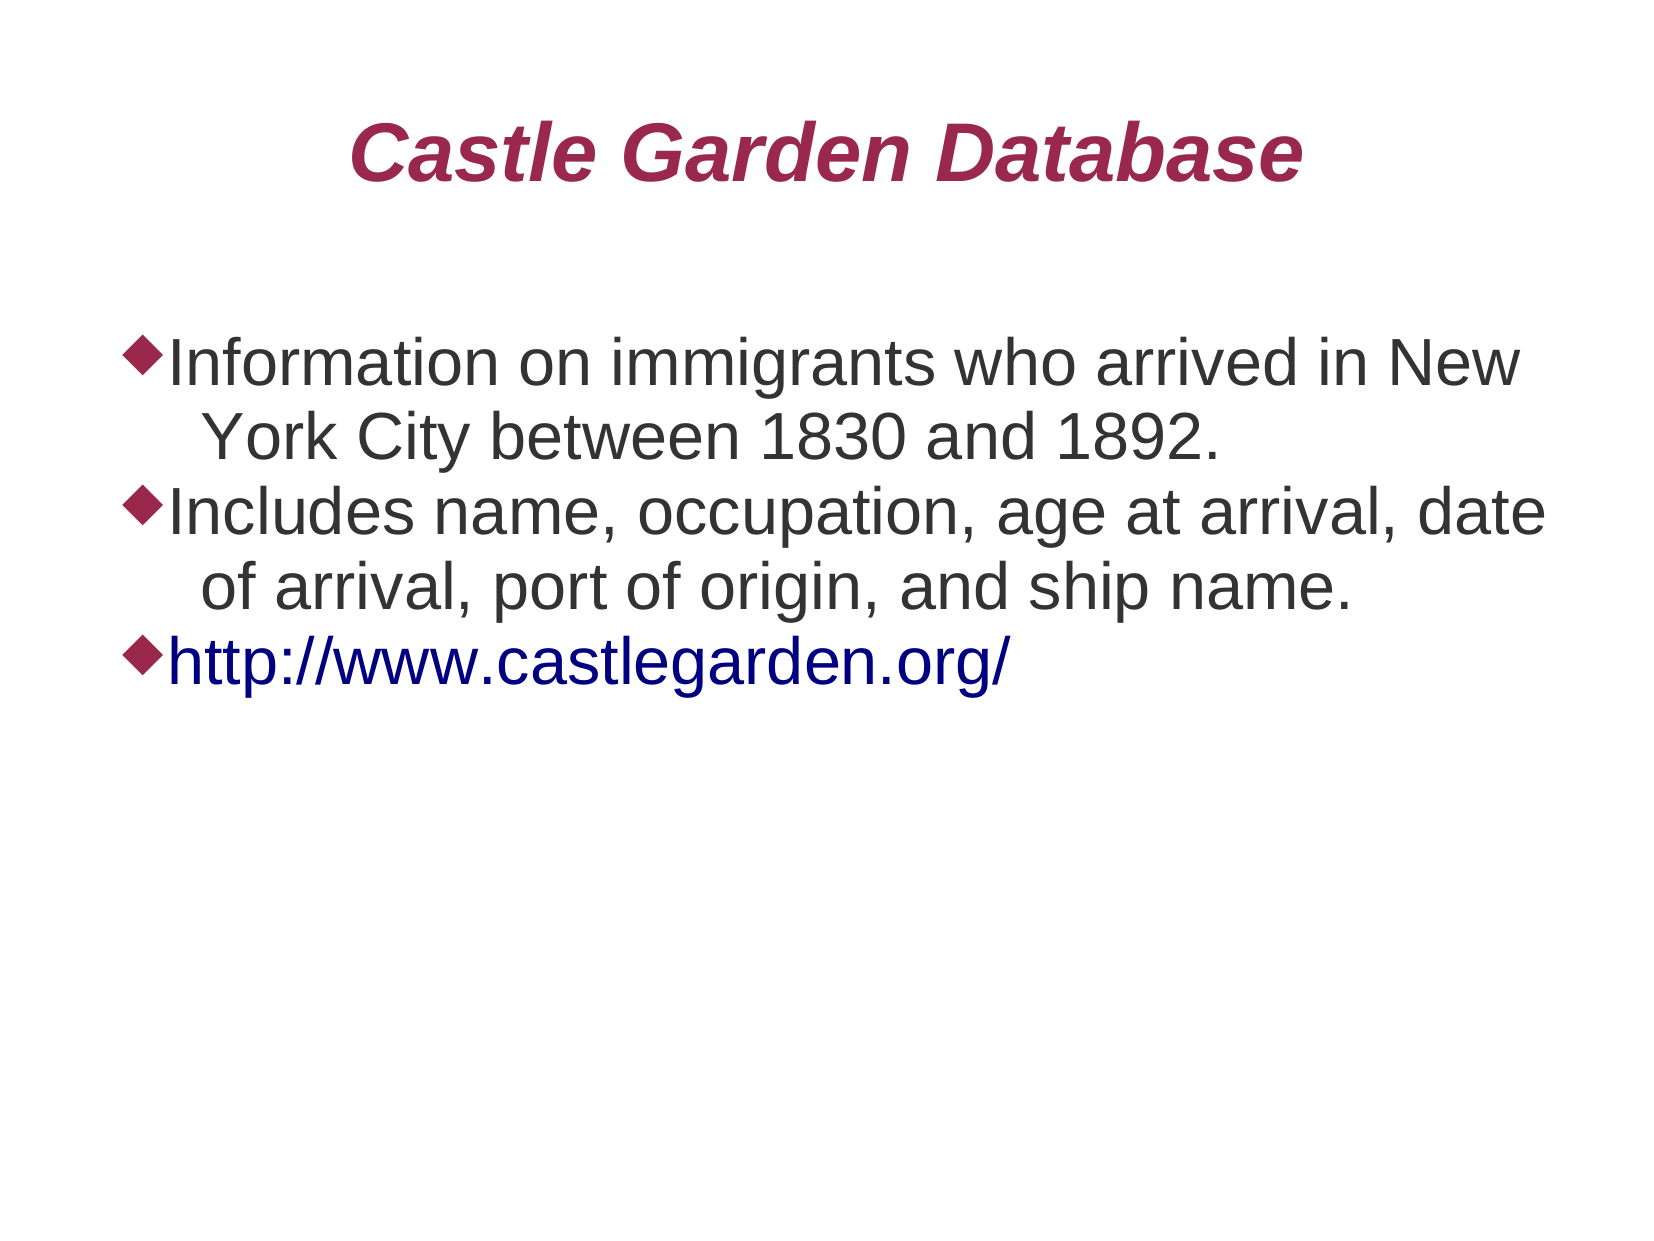

# Castle Garden Database
Information on immigrants who arrived in New York City between 1830 and 1892.
Includes name, occupation, age at arrival, date of arrival, port of origin, and ship name.
http://www.castlegarden.org/